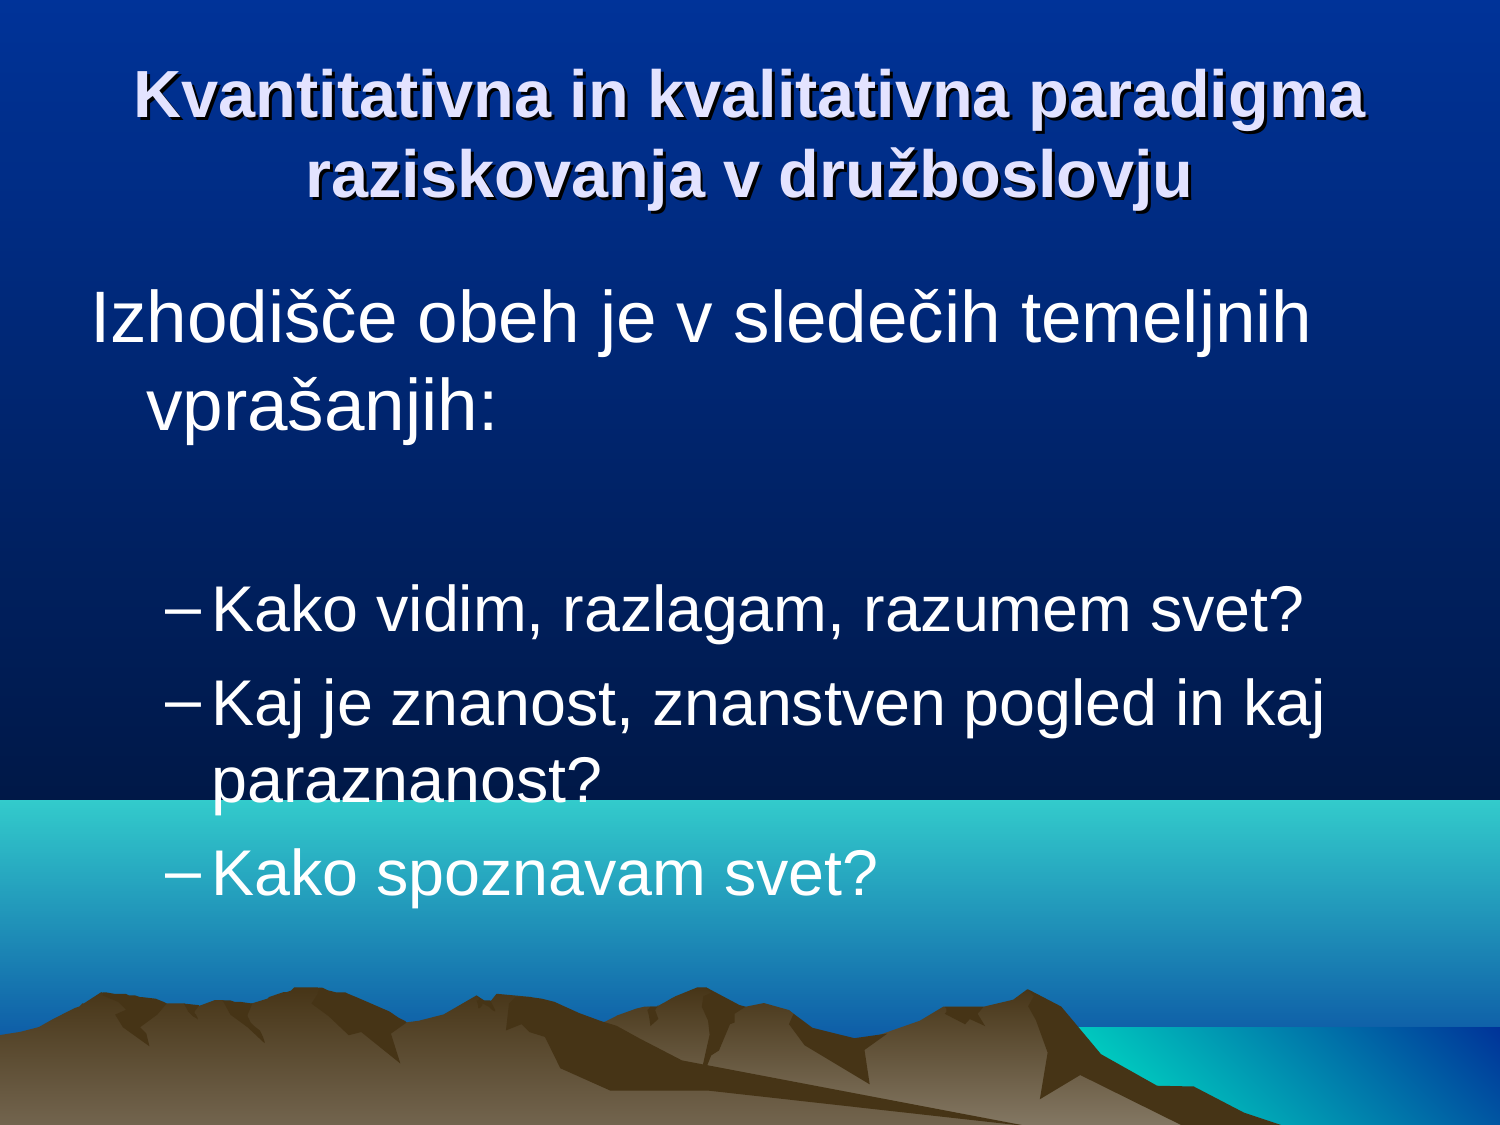

# Kvantitativna in kvalitativna paradigma raziskovanja v družboslovju
Izhodišče obeh je v sledečih temeljnih vprašanjih:
Kako vidim, razlagam, razumem svet?
Kaj je znanost, znanstven pogled in kaj paraznanost?
Kako spoznavam svet?